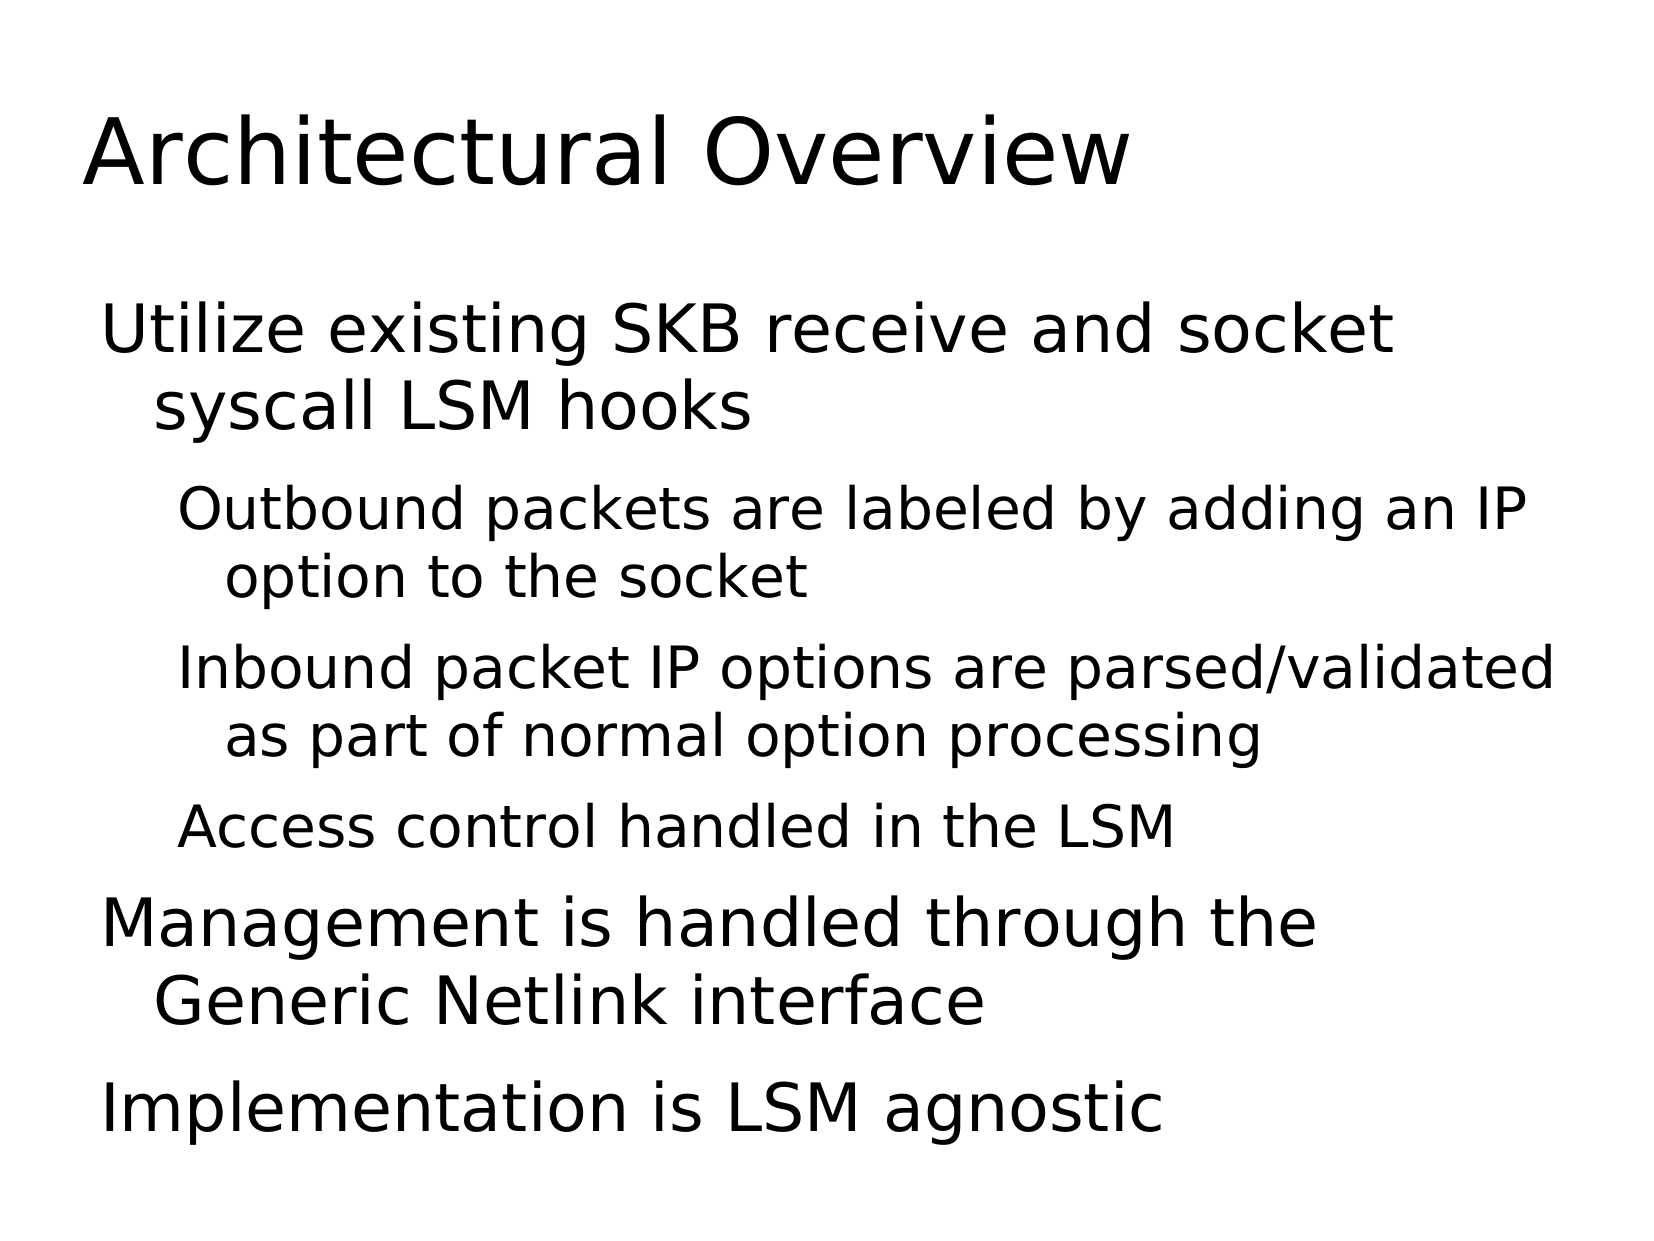

# Architectural Overview
Utilize existing SKB receive and socket syscall LSM hooks
Outbound packets are labeled by adding an IP option to the socket
Inbound packet IP options are parsed/validated as part of normal option processing
Access control handled in the LSM
Management is handled through the Generic Netlink interface
Implementation is LSM agnostic